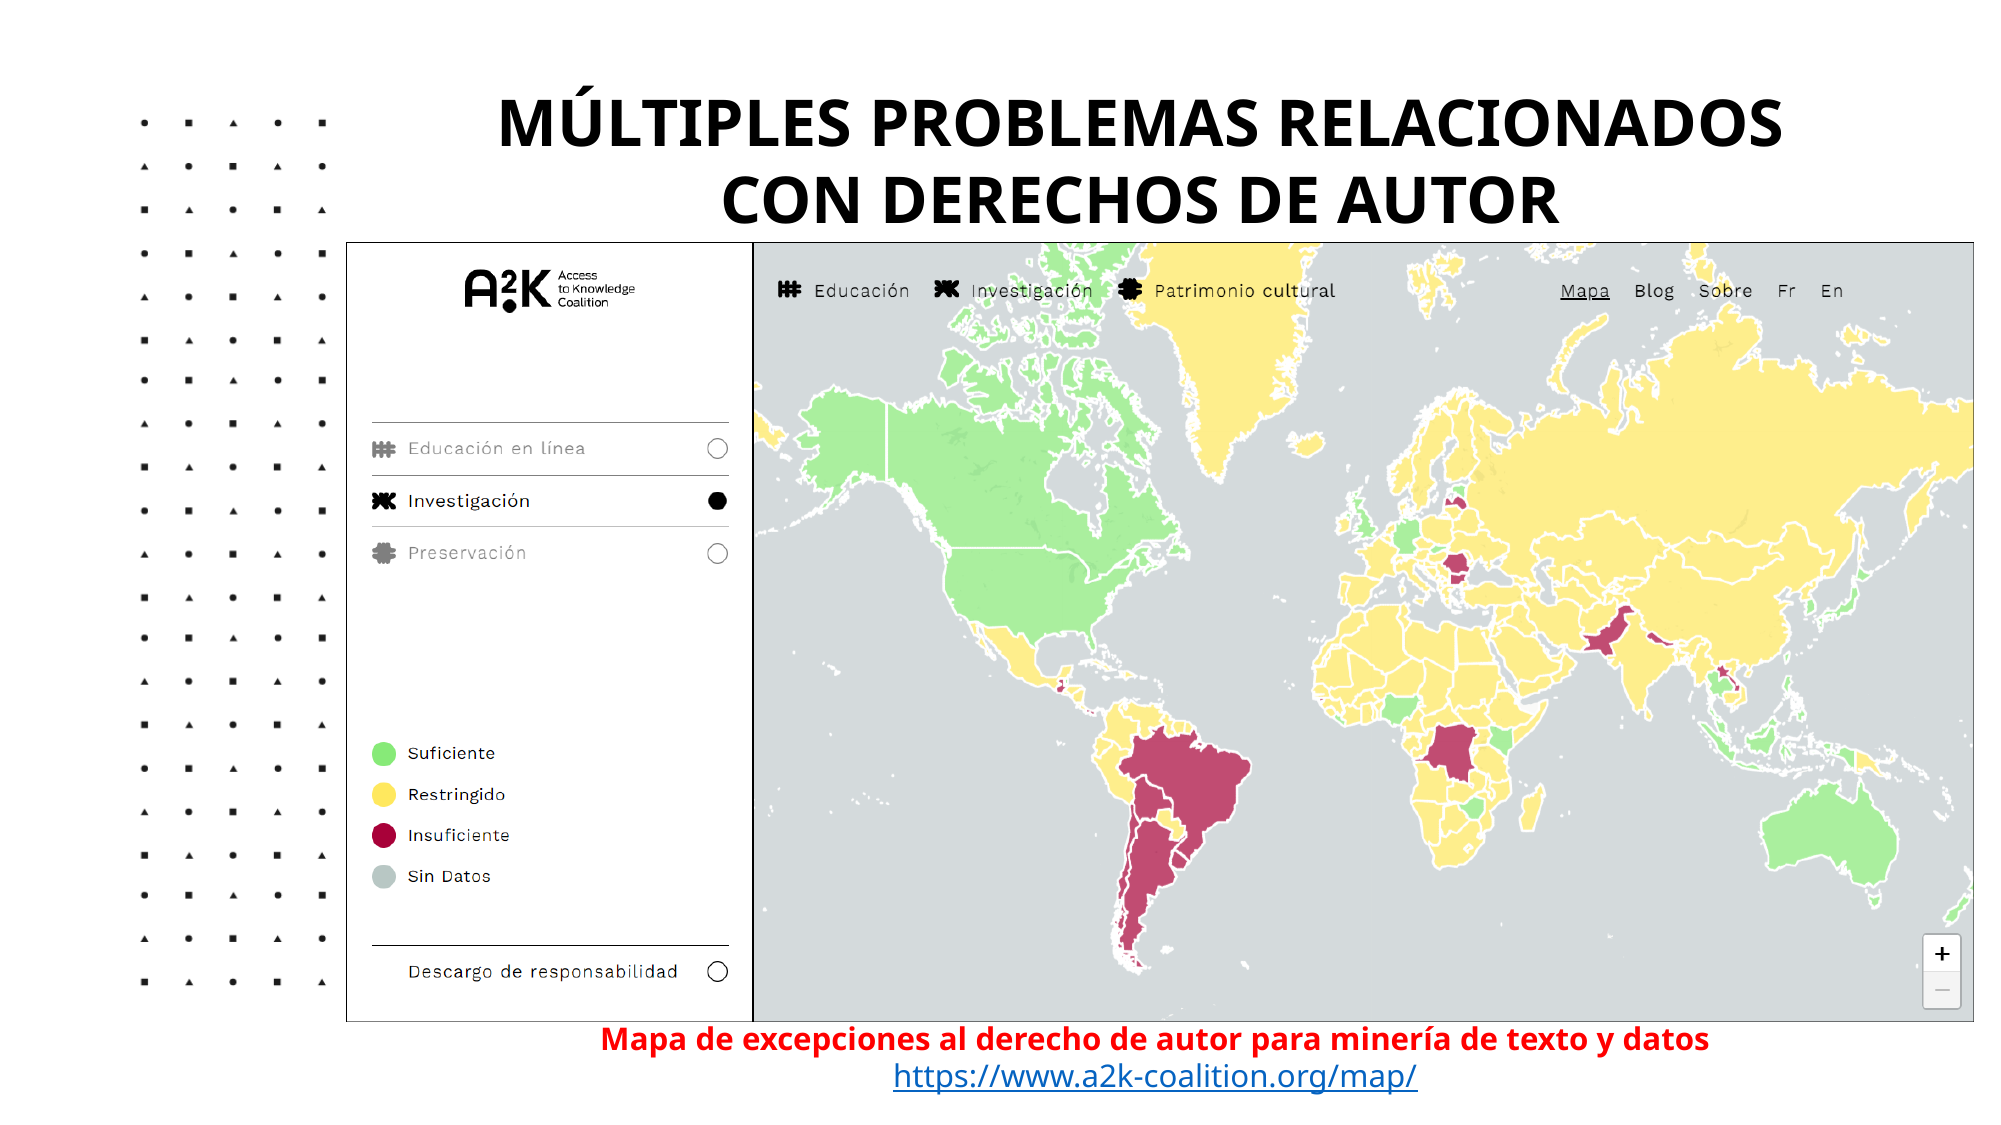

MÚLTIPLES PROBLEMAS RELACIONADOS CON DERECHOS DE AUTOR
Mapa de excepciones al derecho de autor para minería de texto y datos
https://www.a2k-coalition.org/map/